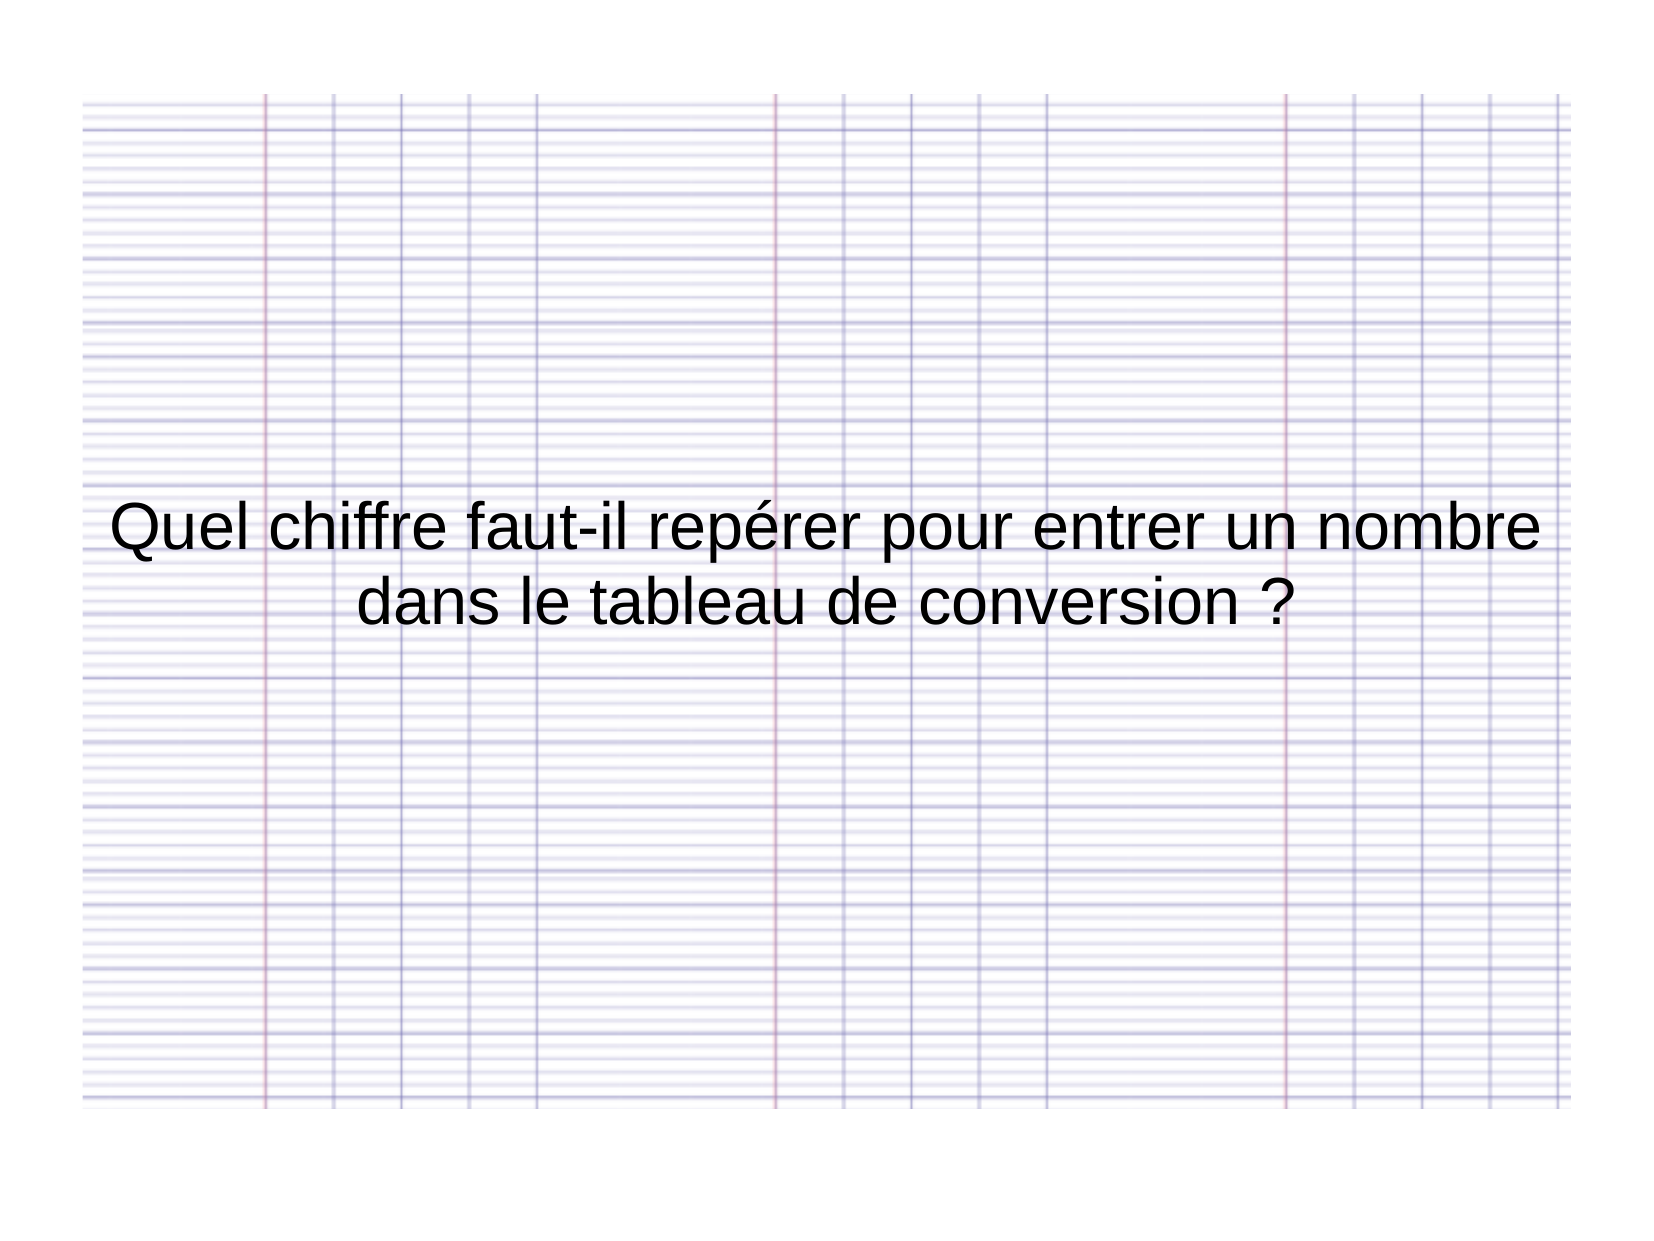

# Quel chiffre faut-il repérer pour entrer un nombre dans le tableau de conversion ?